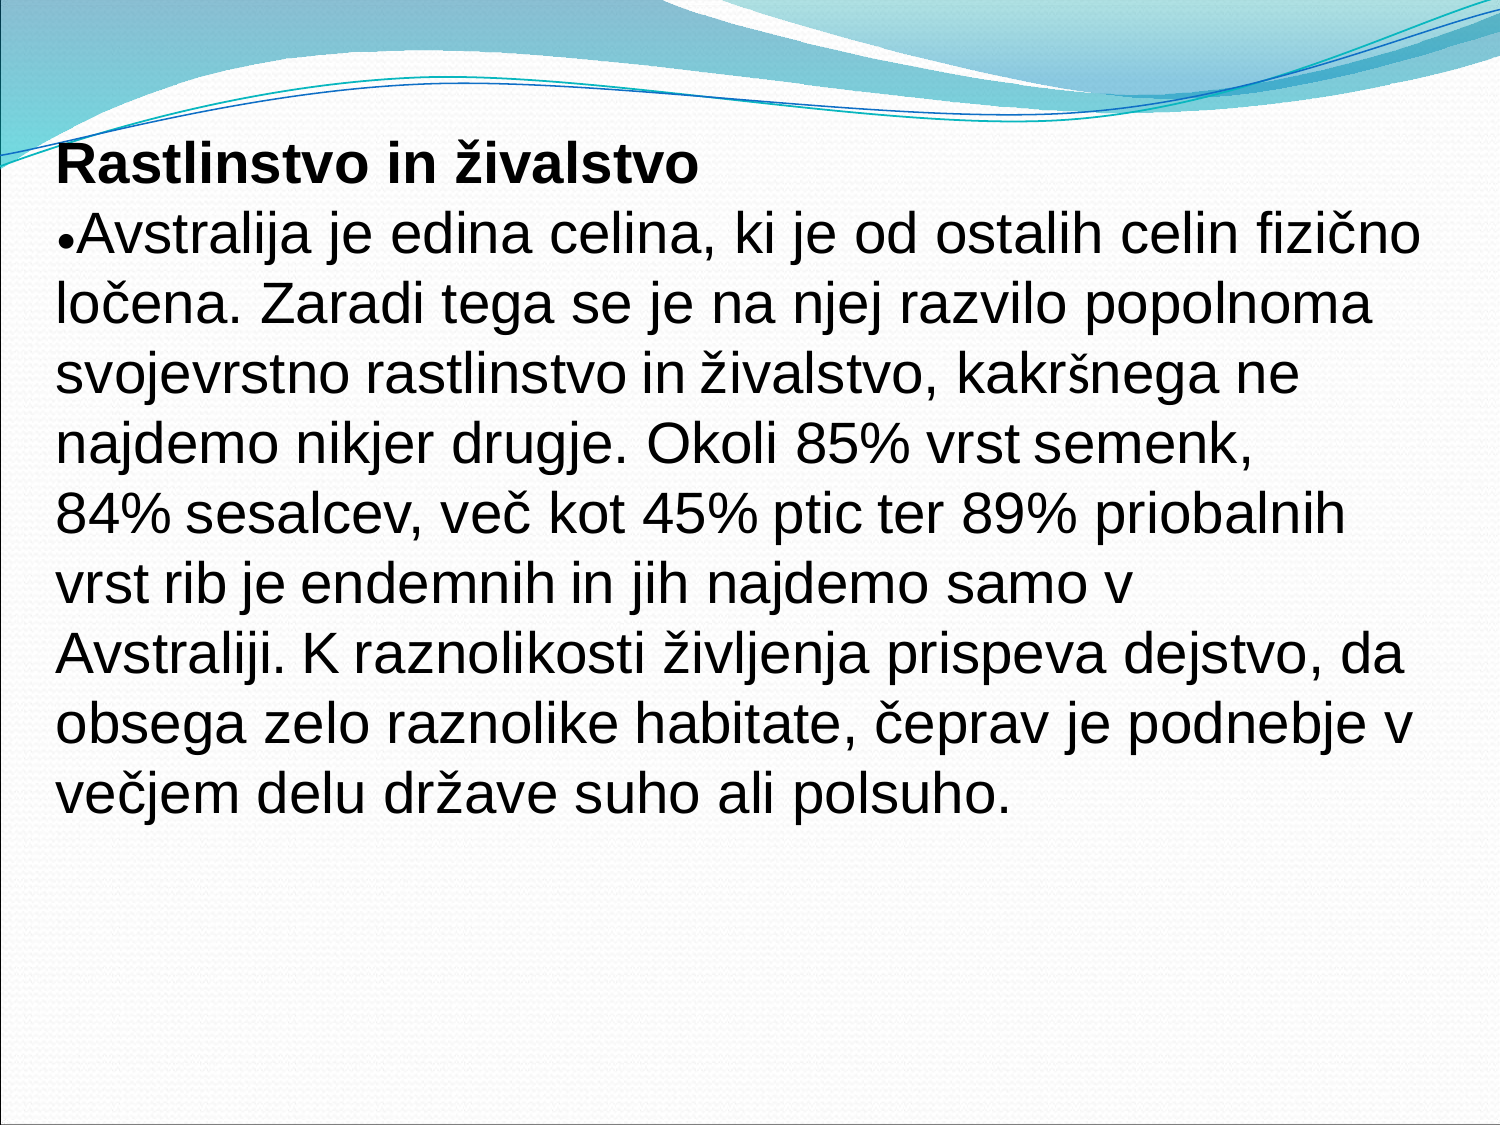

Rastlinstvo in živalstvo
•Avstralija je edina celina, ki je od ostalih celin fizično ločena. Zaradi tega se je na njej razvilo popolnoma svojevrstno rastlinstvo in živalstvo, kakršnega ne najdemo nikjer drugje. Okoli 85% vrst semenk, 84% sesalcev, več kot 45% ptic ter 89% priobalnih vrst rib je endemnih in jih najdemo samo v Avstraliji. K raznolikosti življenja prispeva dejstvo, da obsega zelo raznolike habitate, čeprav je podnebje v večjem delu države suho ali polsuho.